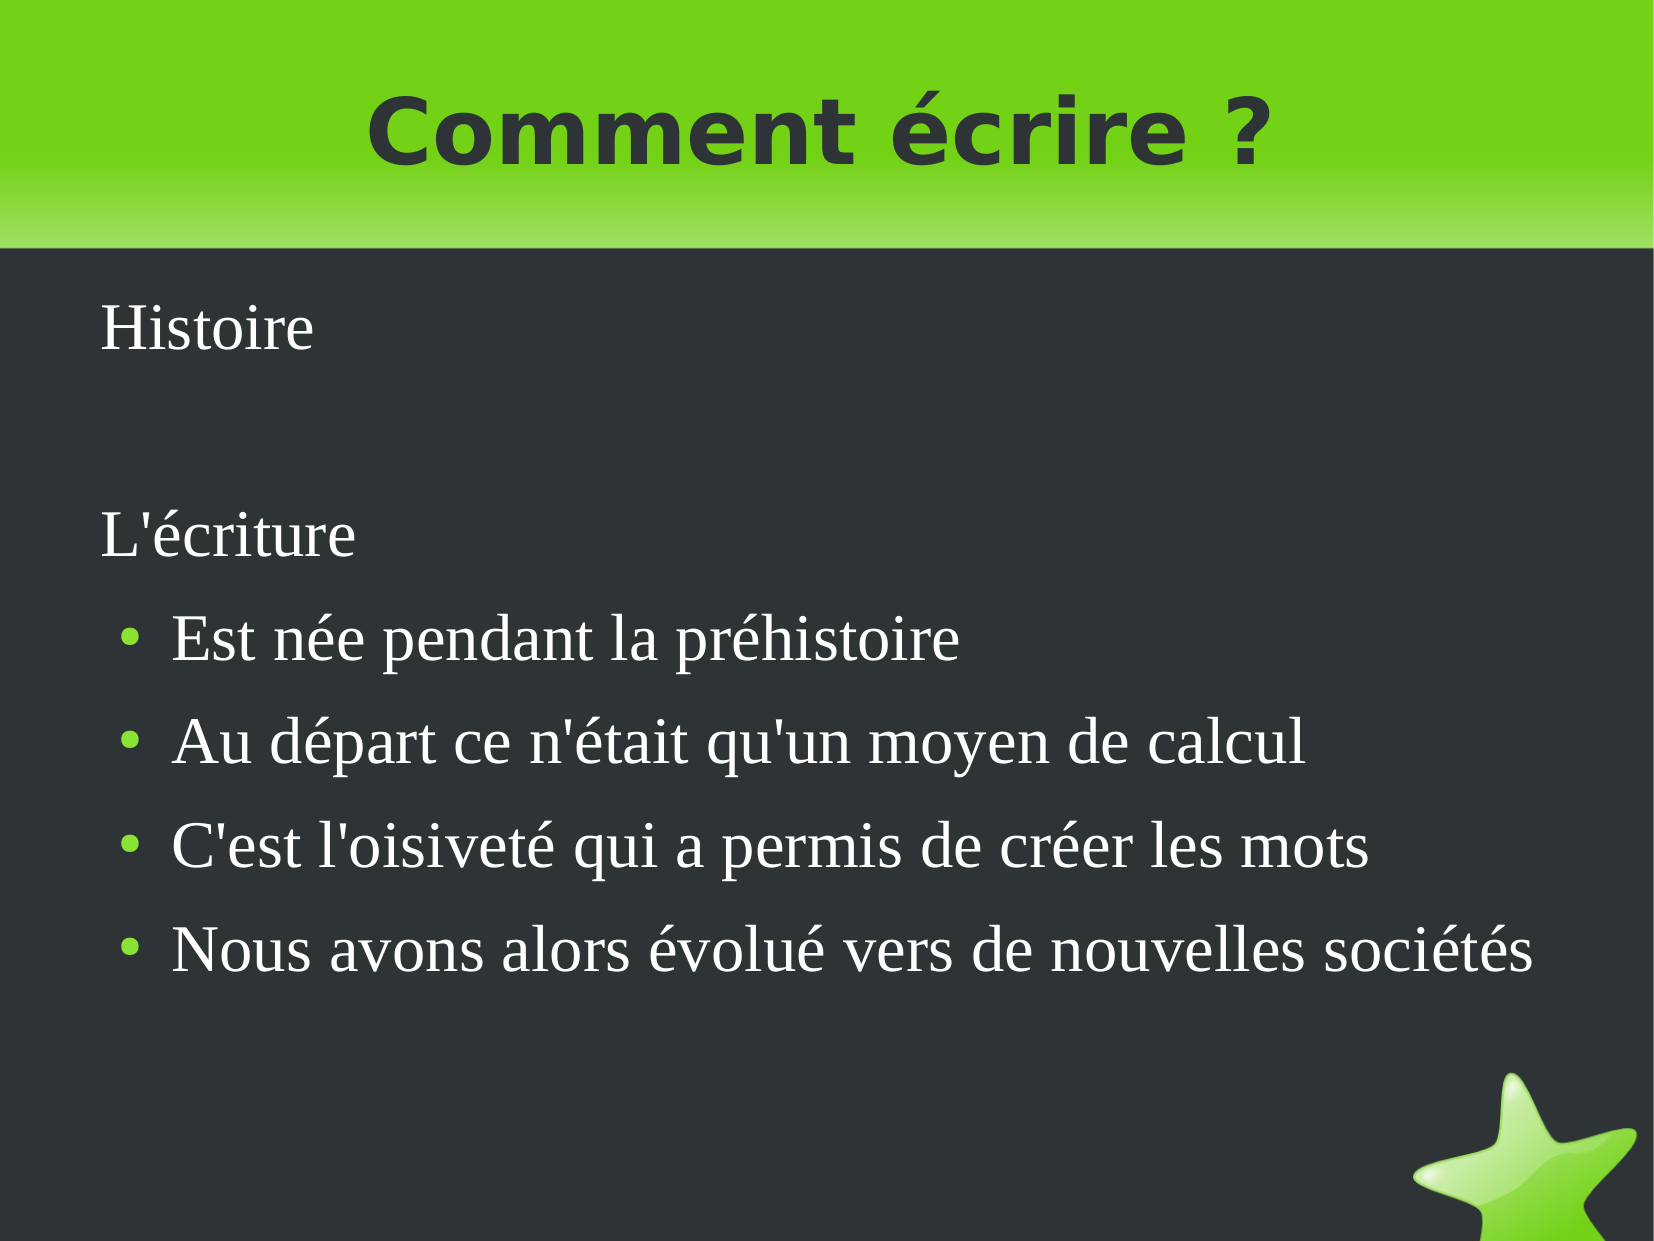

# Comment écrire ?
Histoire
L'écriture
Est née pendant la préhistoire
Au départ ce n'était qu'un moyen de calcul
C'est l'oisiveté qui a permis de créer les mots
Nous avons alors évolué vers de nouvelles sociétés